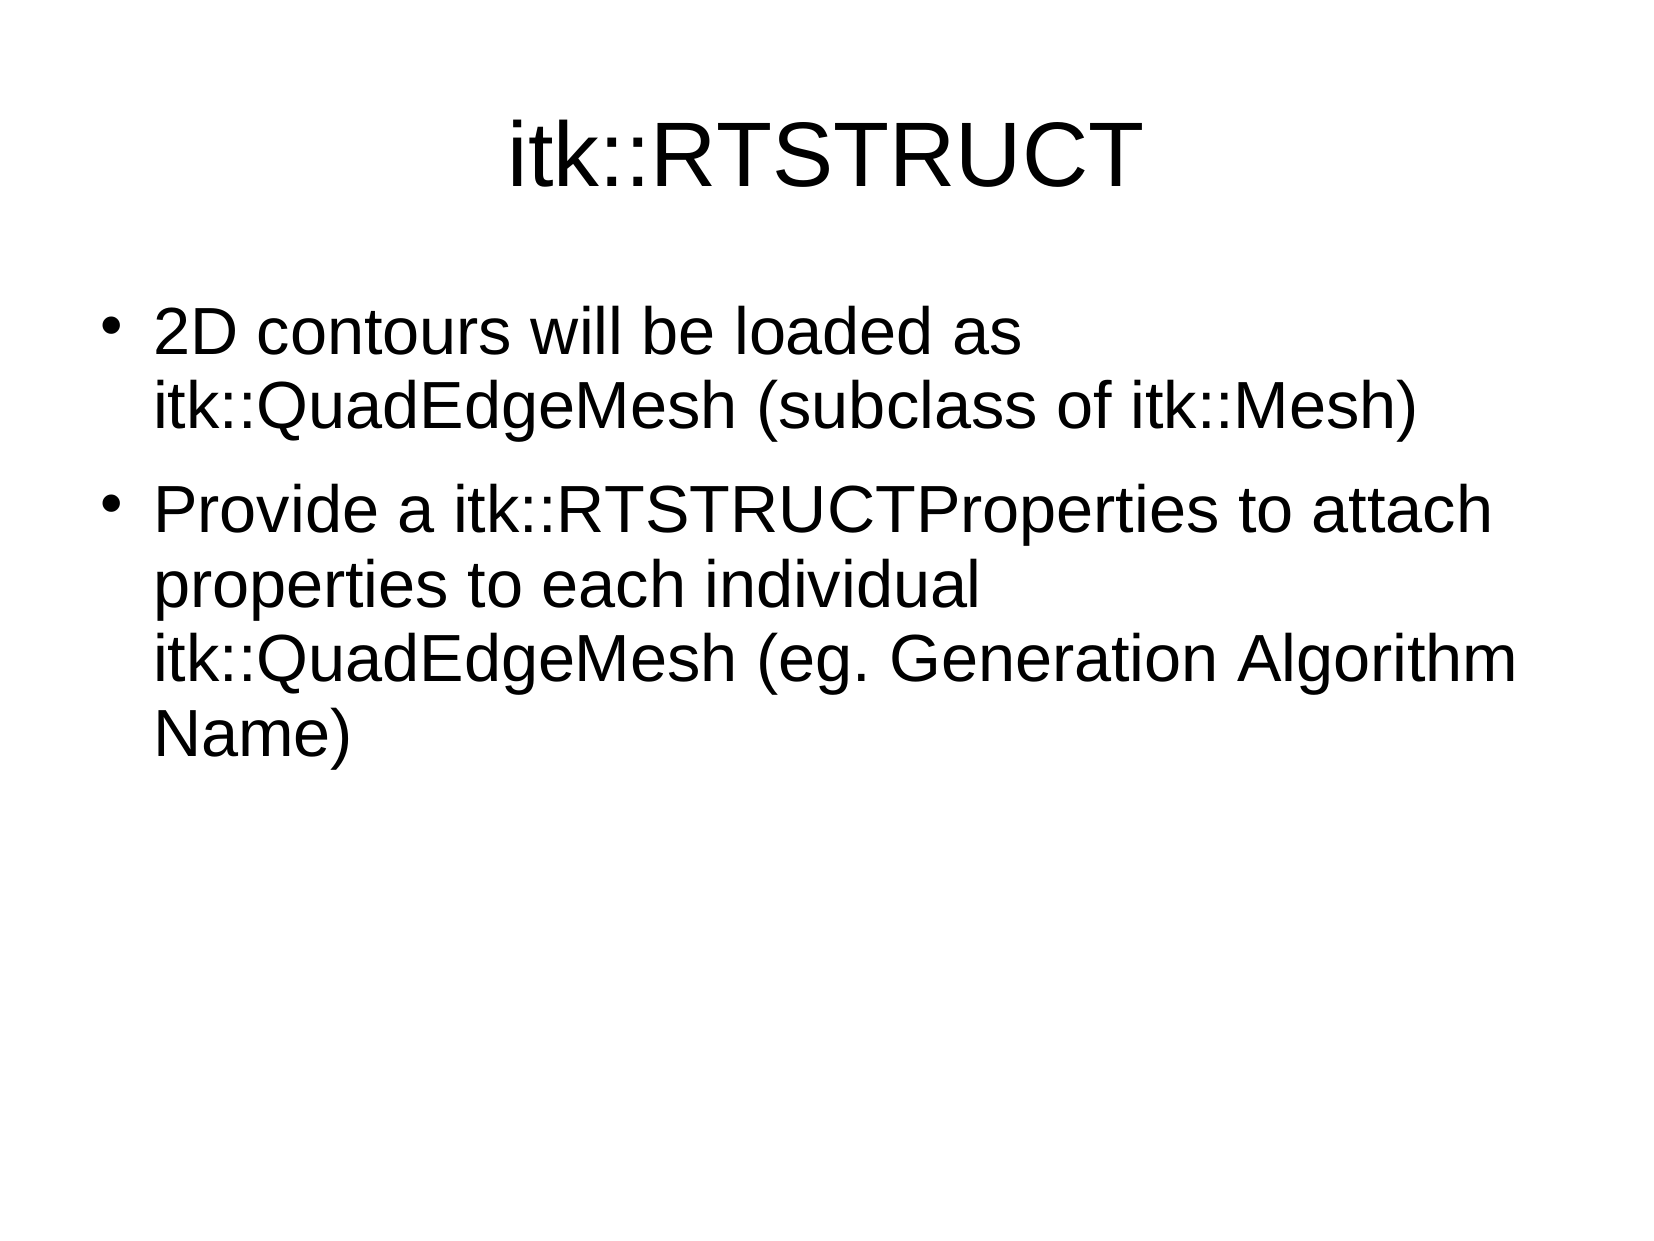

# itk::RTSTRUCT
2D contours will be loaded as itk::QuadEdgeMesh (subclass of itk::Mesh)
Provide a itk::RTSTRUCTProperties to attach properties to each individual itk::QuadEdgeMesh (eg. Generation Algorithm Name)